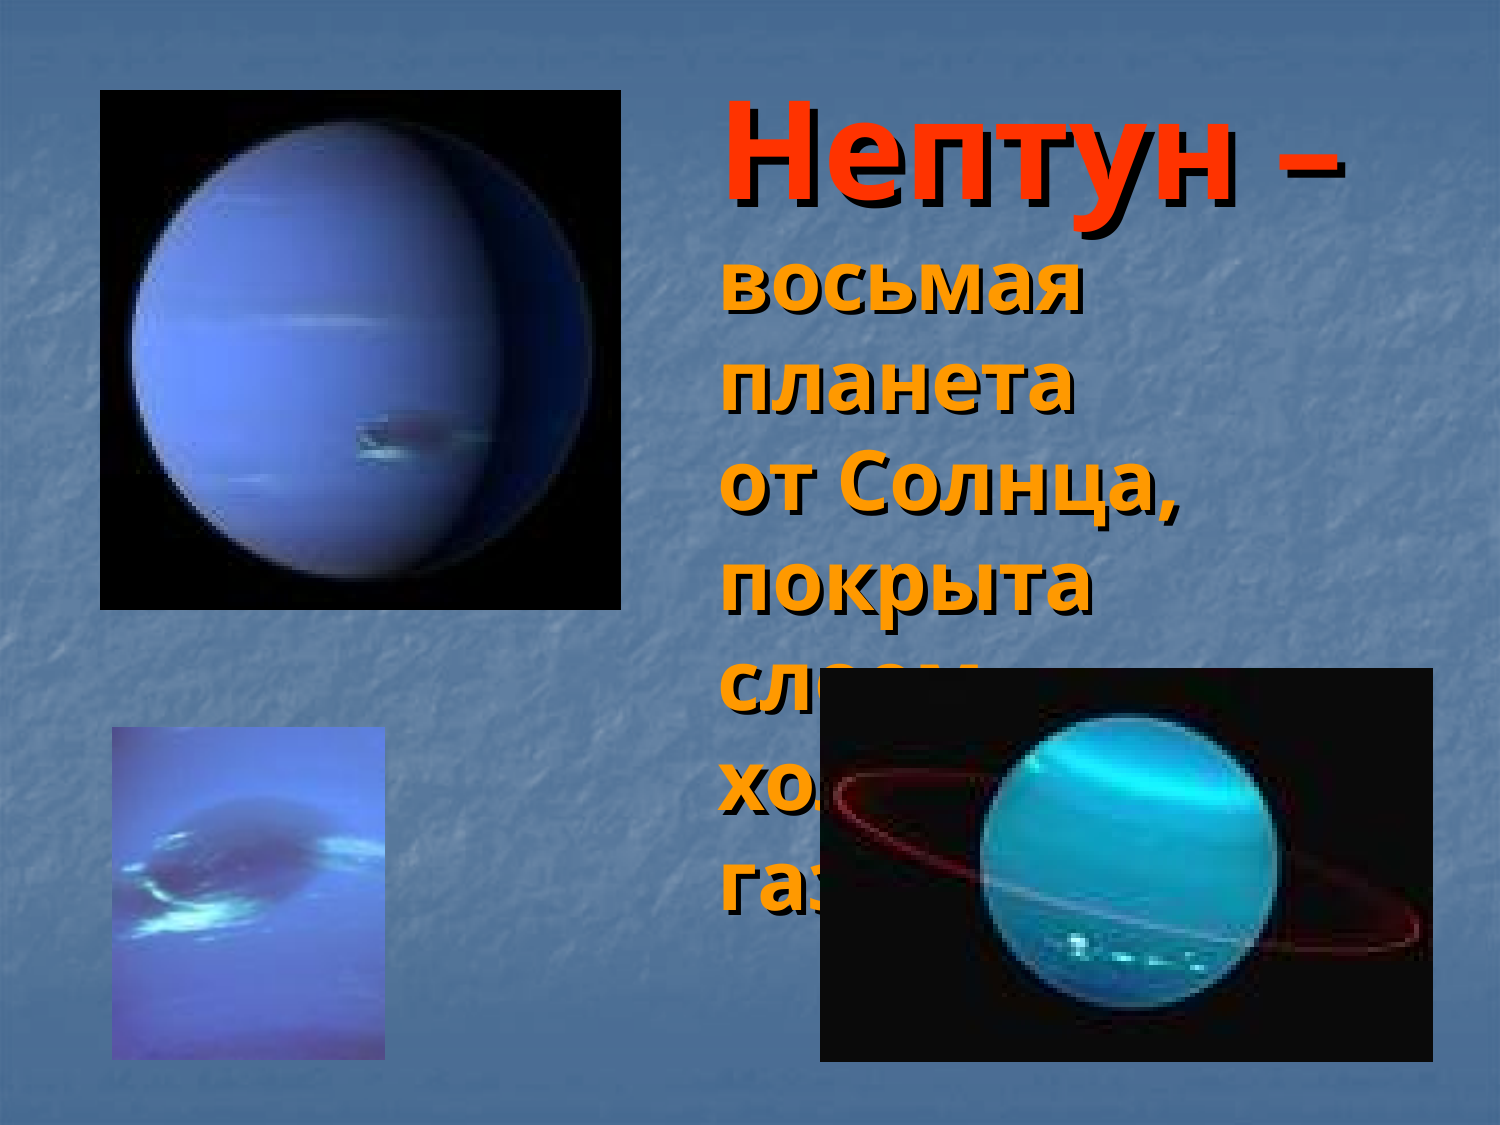

Нептун –
восьмая планета
от Солнца,
покрыта слоем
холодных газов